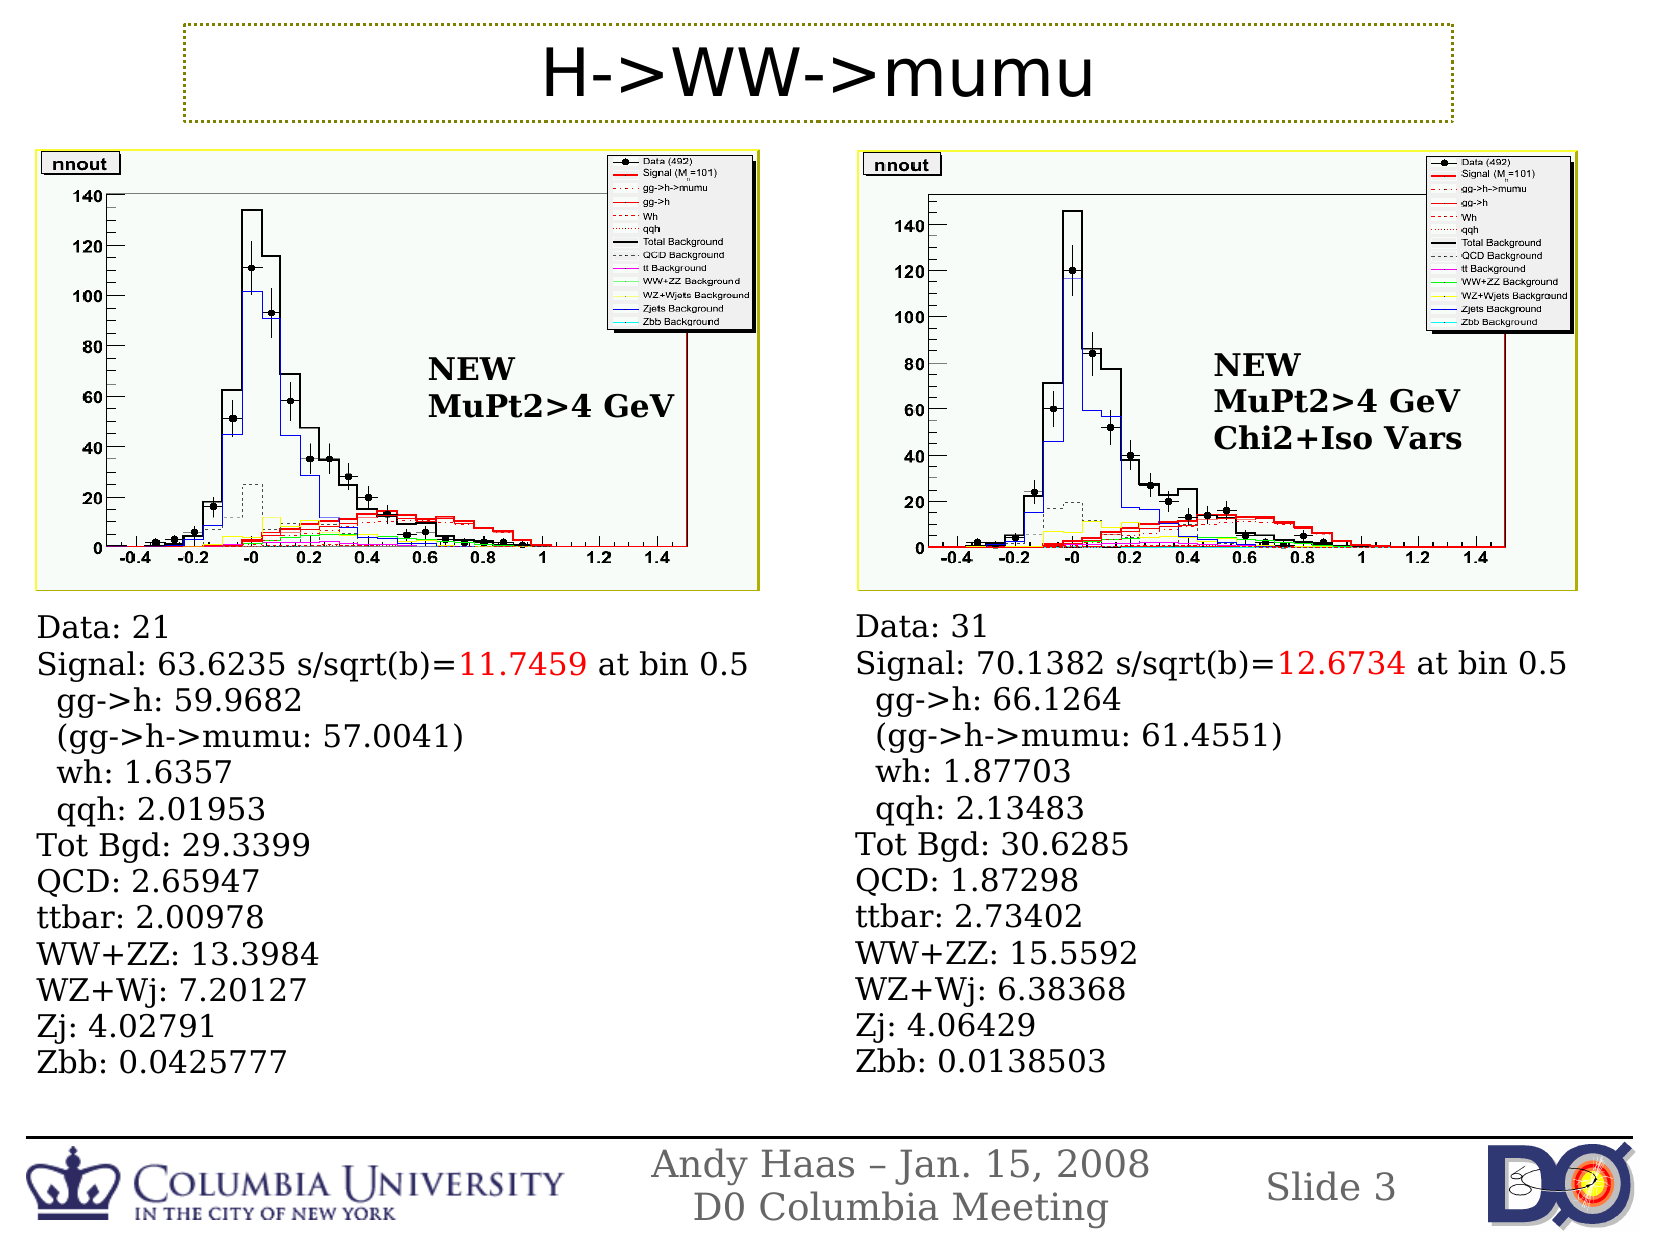

# H->WW->mumu
NEW
MuPt2>4 GeV
Chi2+Iso Vars
NEW
MuPt2>4 GeV
Data: 31
Signal: 70.1382 s/sqrt(b)=12.6734 at bin 0.5
 gg->h: 66.1264
 (gg->h->mumu: 61.4551)
 wh: 1.87703
 qqh: 2.13483
Tot Bgd: 30.6285
QCD: 1.87298
ttbar: 2.73402
WW+ZZ: 15.5592
WZ+Wj: 6.38368
Zj: 4.06429
Zbb: 0.0138503
Data: 21
Signal: 63.6235 s/sqrt(b)=11.7459 at bin 0.5
 gg->h: 59.9682
 (gg->h->mumu: 57.0041)
 wh: 1.6357
 qqh: 2.01953
Tot Bgd: 29.3399
QCD: 2.65947
ttbar: 2.00978
WW+ZZ: 13.3984
WZ+Wj: 7.20127
Zj: 4.02791
Zbb: 0.0425777